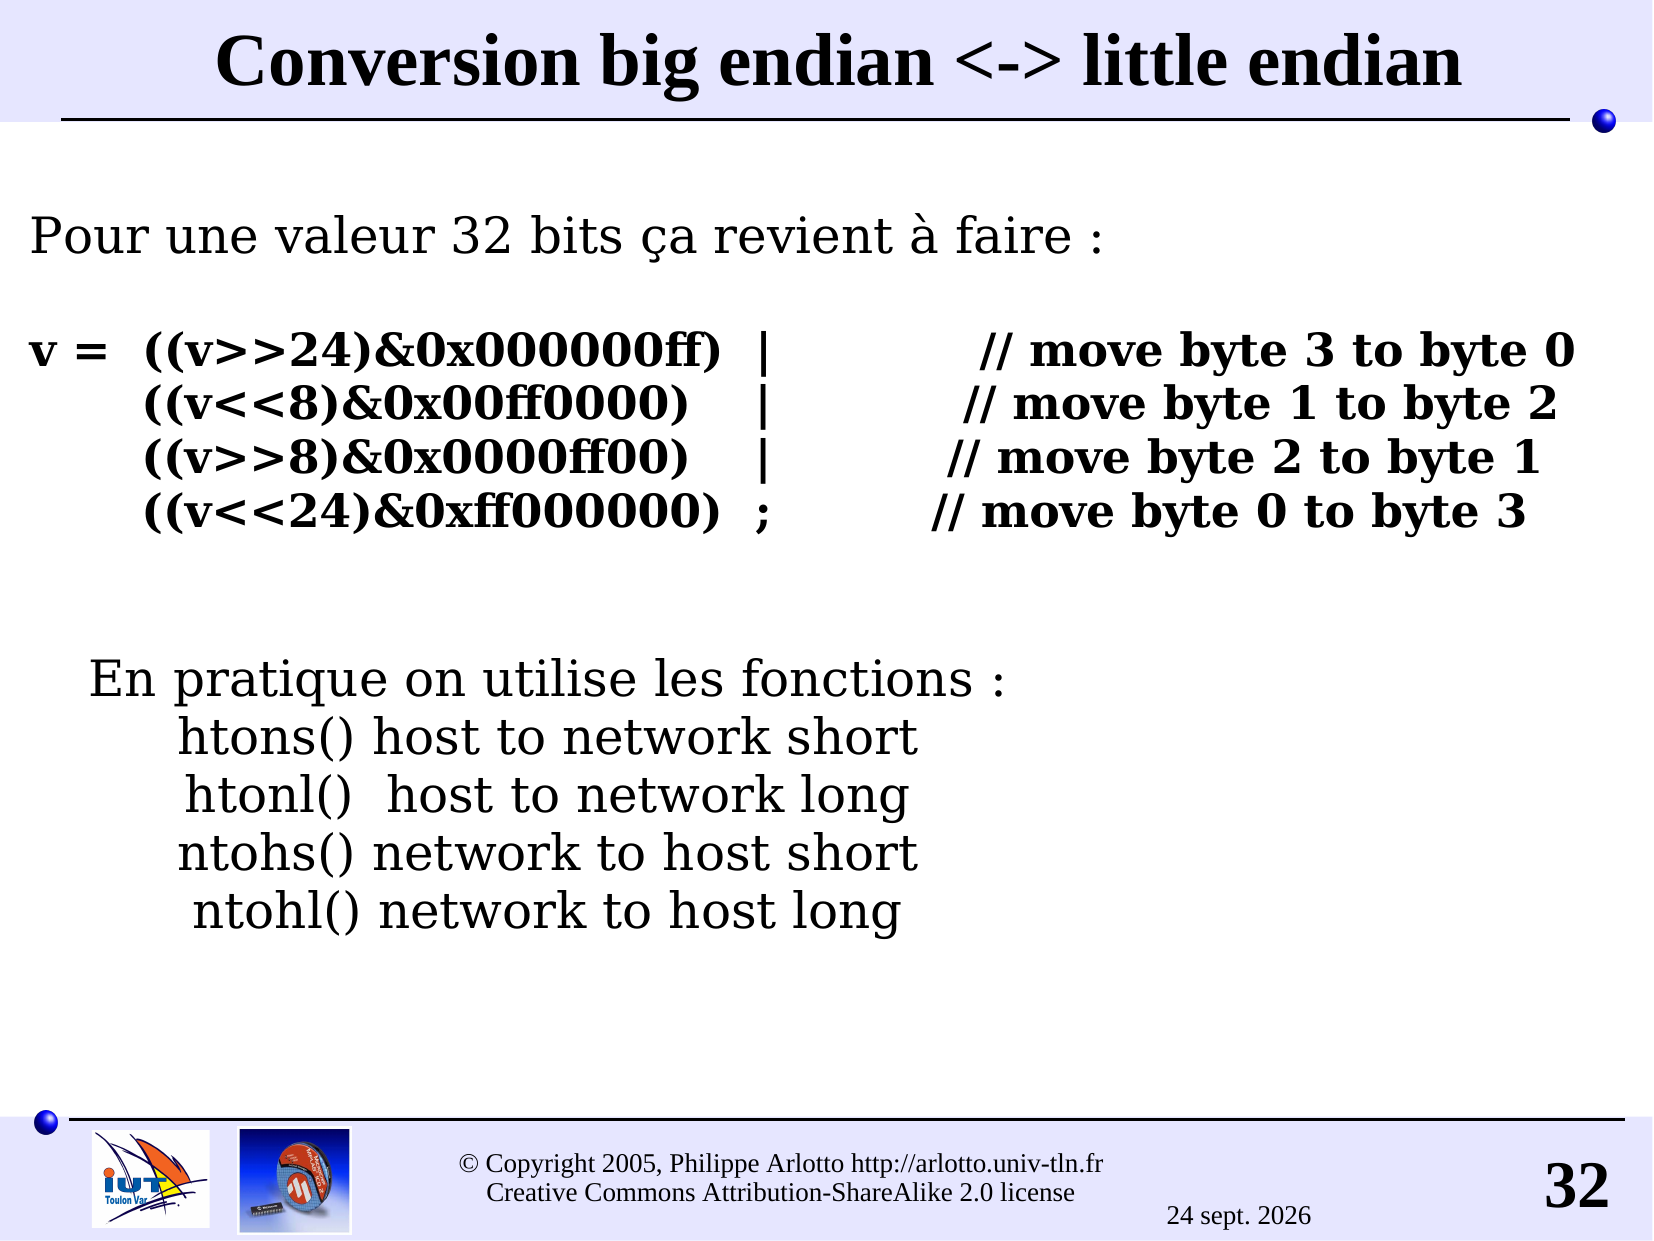

# Conversion big endian <-> little endian
Pour une valeur 32 bits ça revient à faire :
v = ((v>>24)&0x000000ff) | // move byte 3 to byte 0
 ((v<<8)&0x00ff0000) | // move byte 1 to byte 2 ((v>>8)&0x0000ff00) | // move byte 2 to byte 1
 ((v<<24)&0xff000000) ; // move byte 0 to byte 3
En pratique on utilise les fonctions :
htons() host to network short
htonl() host to network long
ntohs() network to host short
ntohl() network to host long